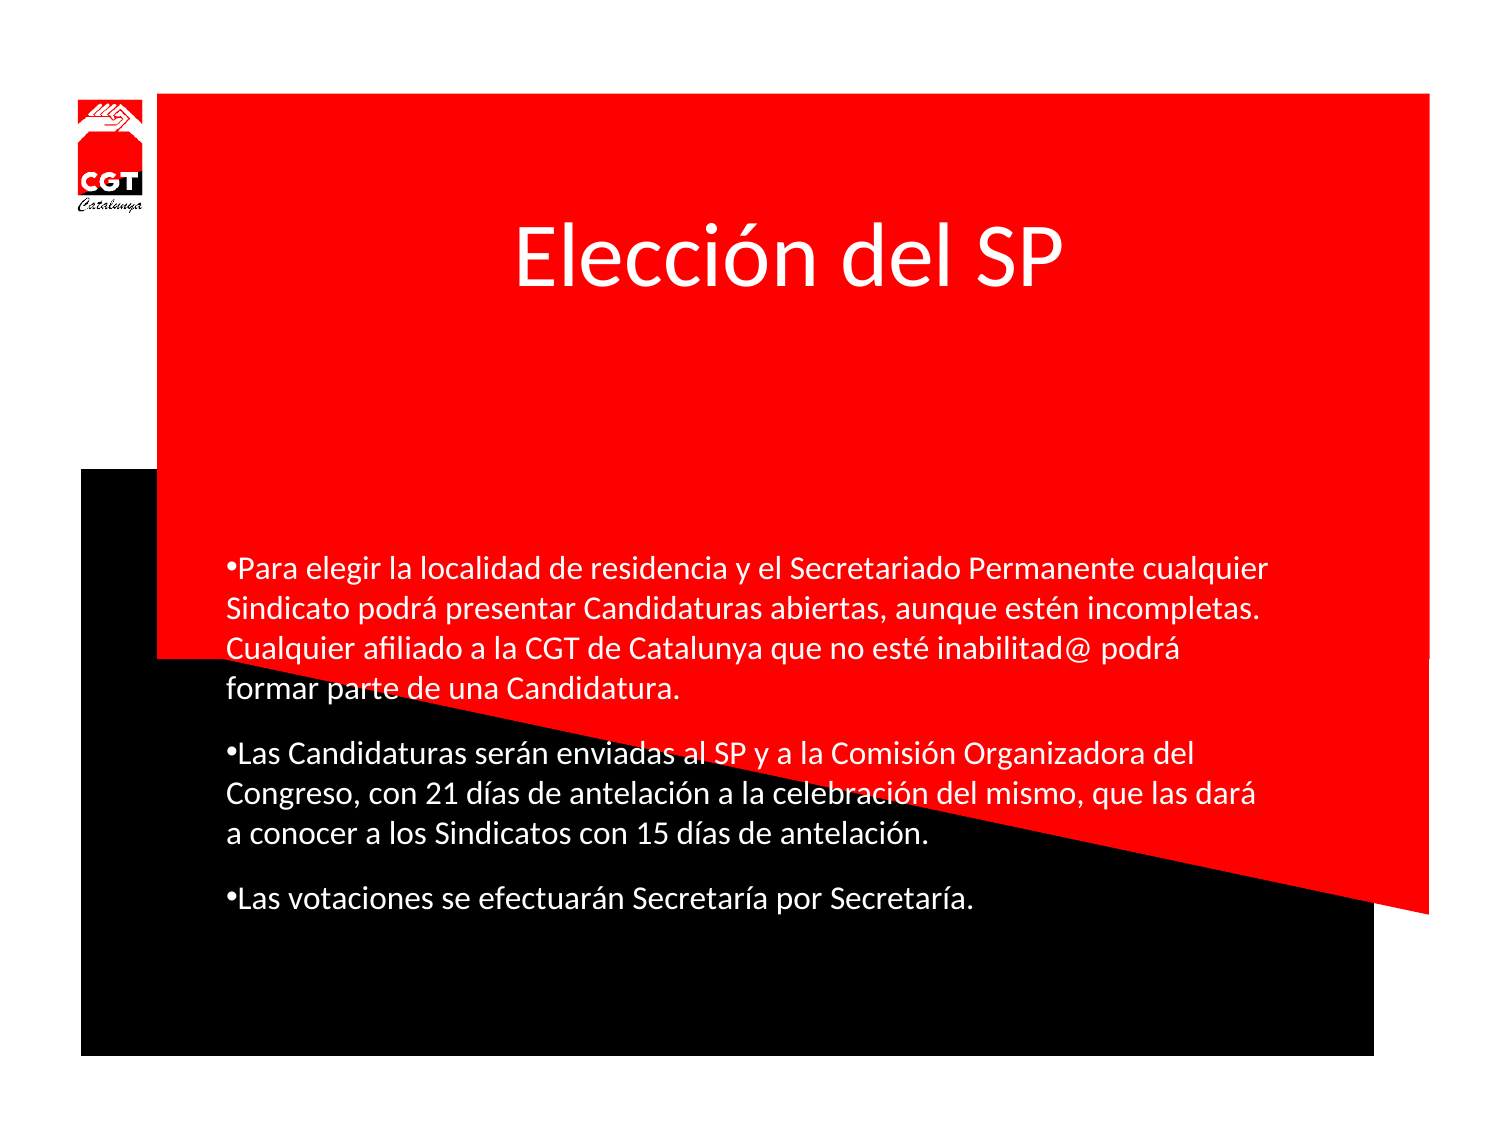

# Elección del SP
Para elegir la localidad de residencia y el Secretariado Permanente cualquier Sindicato podrá presentar Candidaturas abiertas, aunque estén incompletas. Cualquier afiliado a la CGT de Catalunya que no esté inabilitad@ podrá formar parte de una Candidatura.
Las Candidaturas serán enviadas al SP y a la Comisión Organizadora del Congreso, con 21 días de antelación a la celebración del mismo, que las dará a conocer a los Sindicatos con 15 días de antelación.
Las votaciones se efectuarán Secretaría por Secretaría.